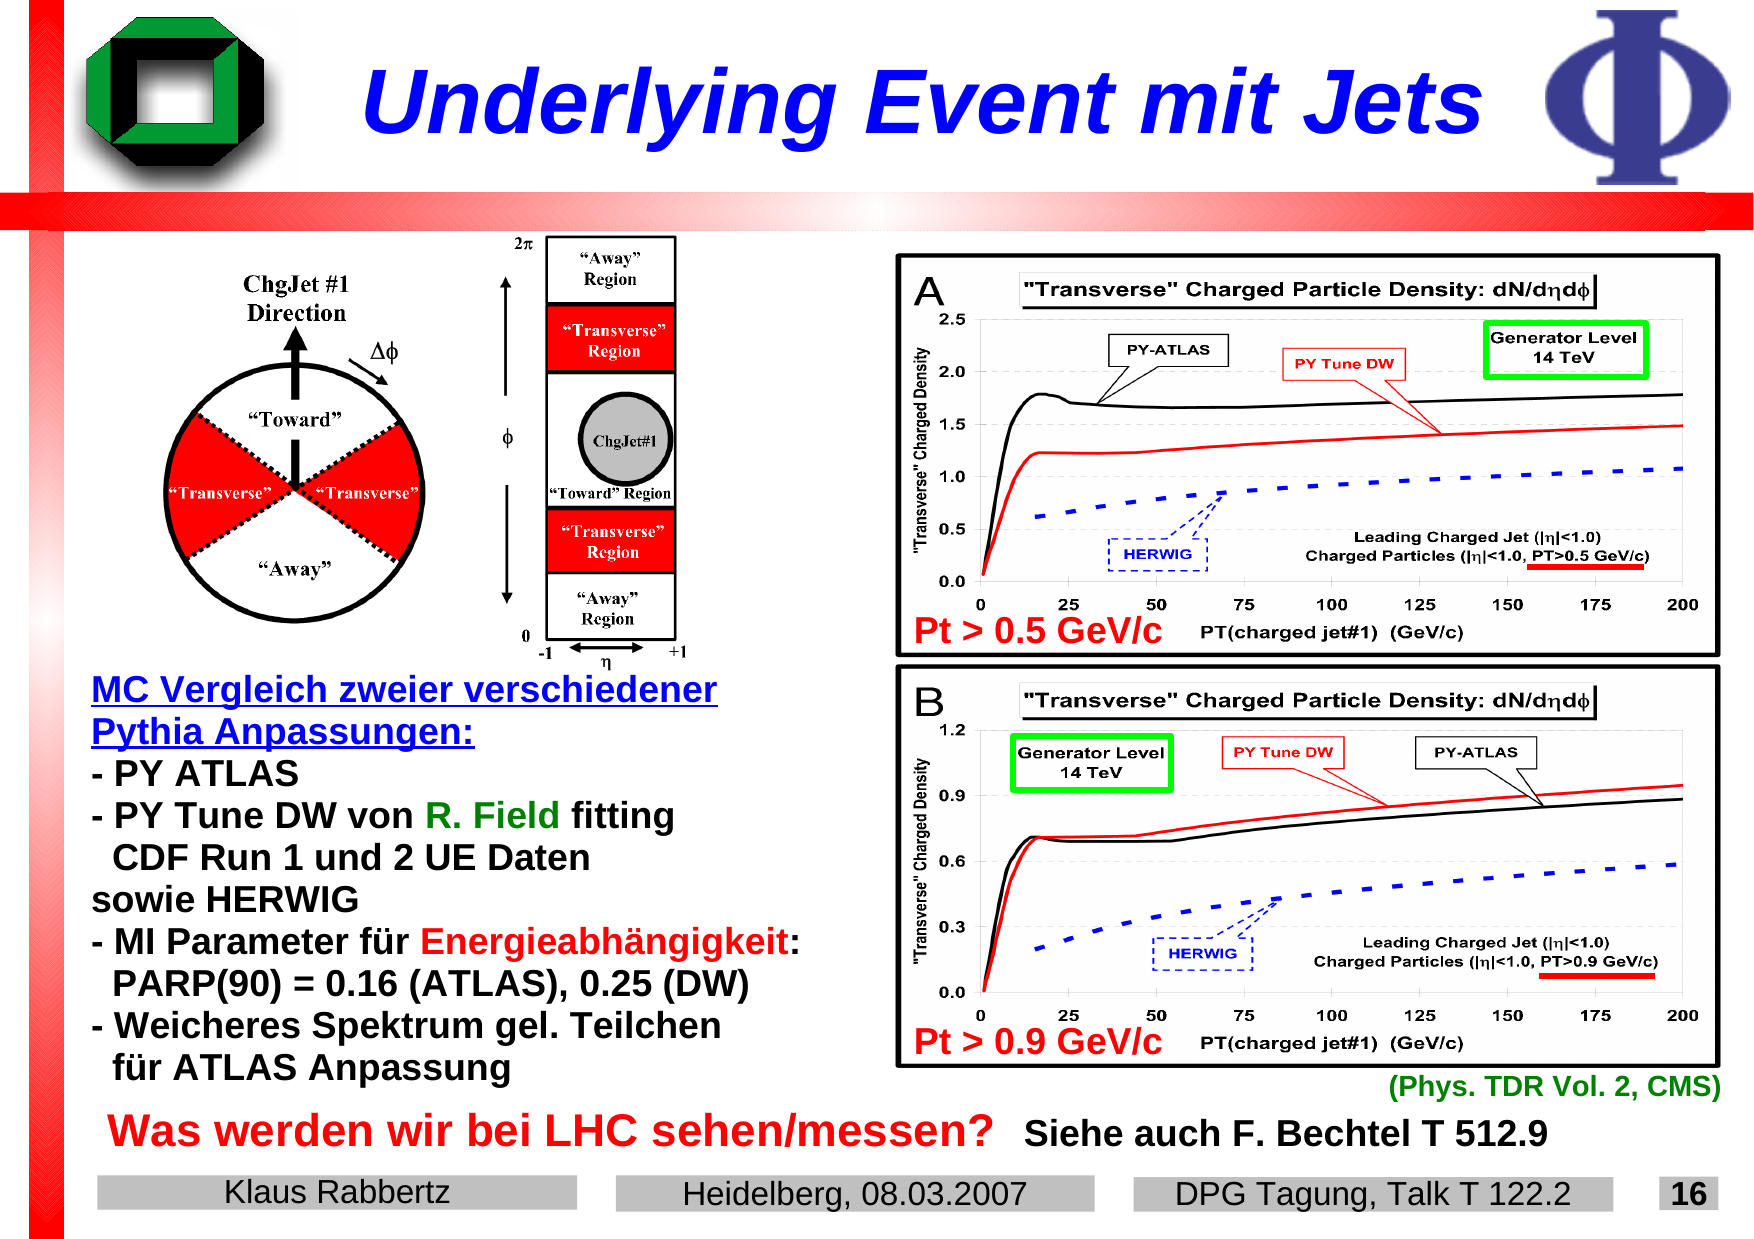

# Underlying Event mit Jets
Pt > 0.5 GeV/c
Pt > 0.9 GeV/c
MC Vergleich zweier verschiedener
Pythia Anpassungen:
- PY ATLAS
- PY Tune DW von R. Field fitting
 CDF Run 1 und 2 UE Daten
sowie HERWIG
- MI Parameter für Energieabhängigkeit:
 PARP(90) = 0.16 (ATLAS), 0.25 (DW)
- Weicheres Spektrum gel. Teilchen
 für ATLAS Anpassung
(Phys. TDR Vol. 2, CMS)
Was werden wir bei LHC sehen/messen?
Siehe auch F. Bechtel T 512.9